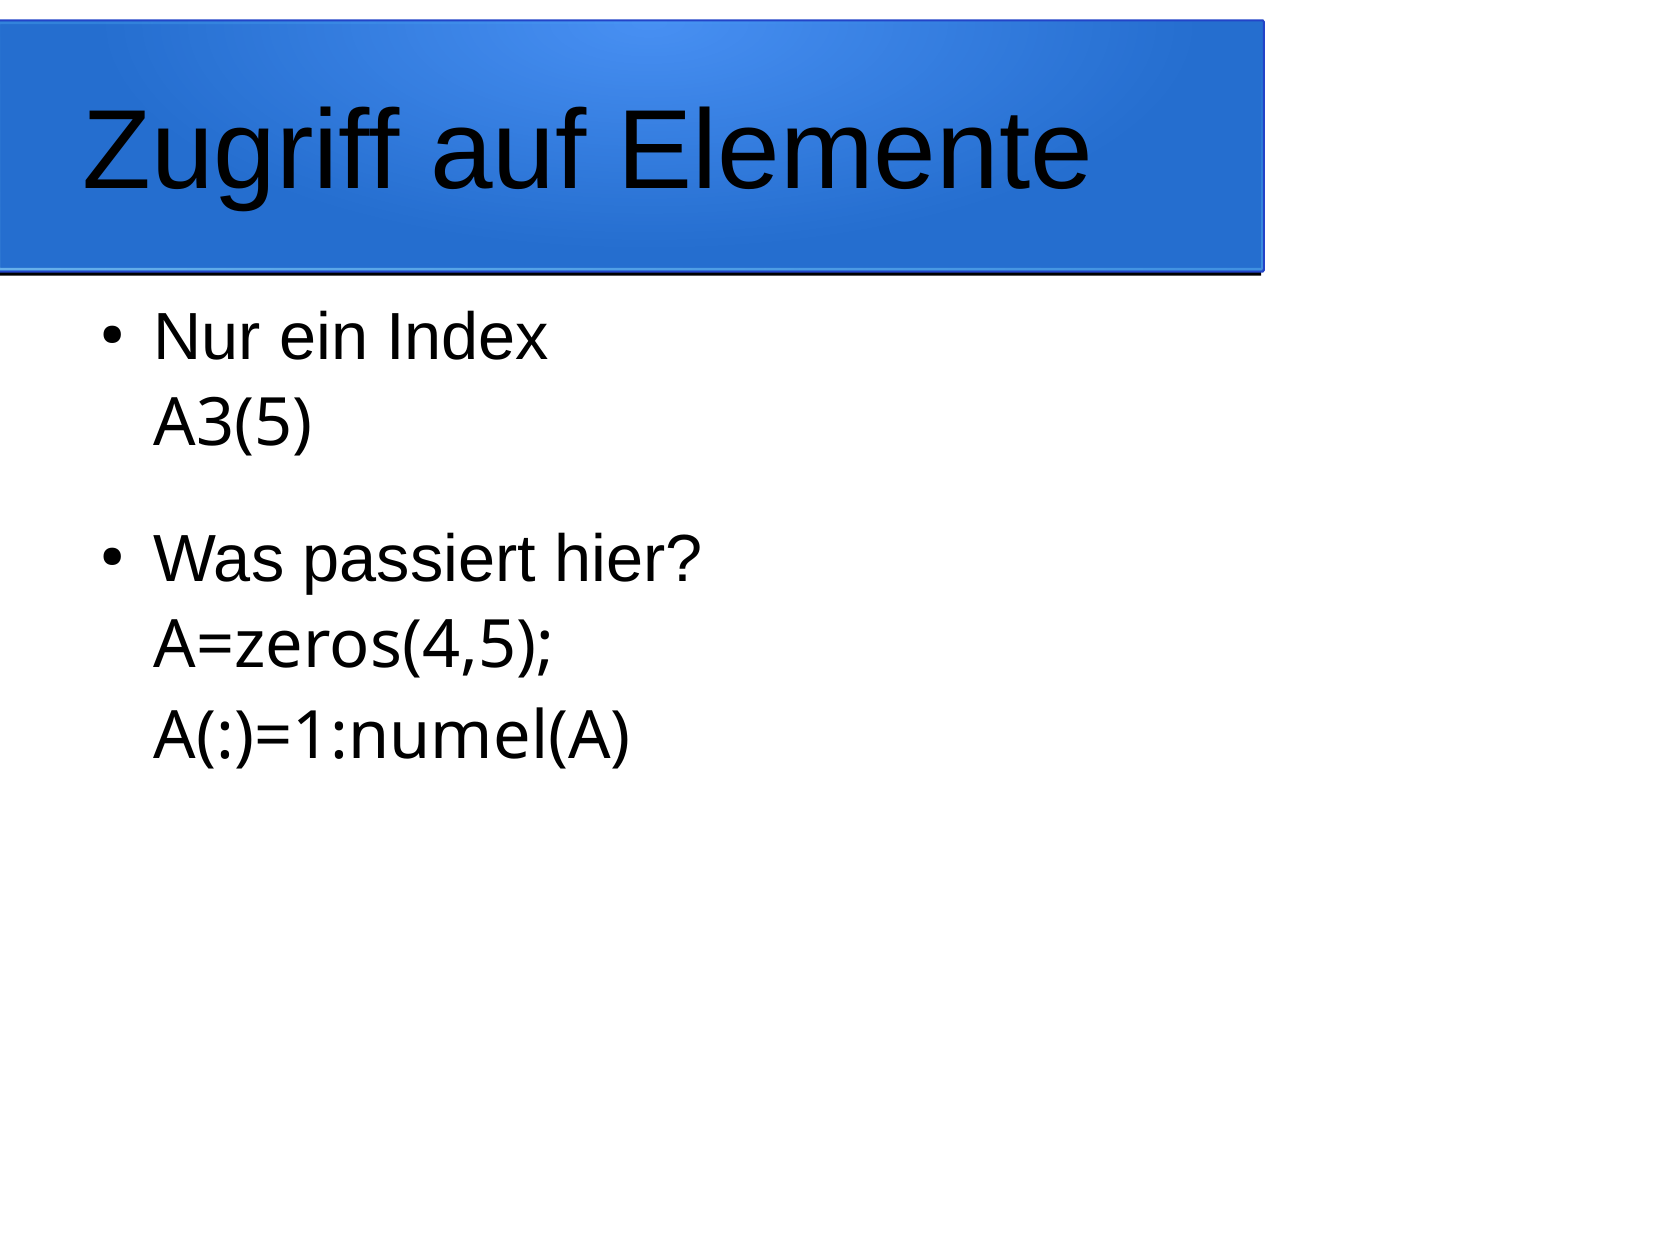

# Zugriff auf Elemente
Nur ein Index
A3(5)
Was passiert hier?
A=zeros(4,5);
A(:)=1:numel(A)